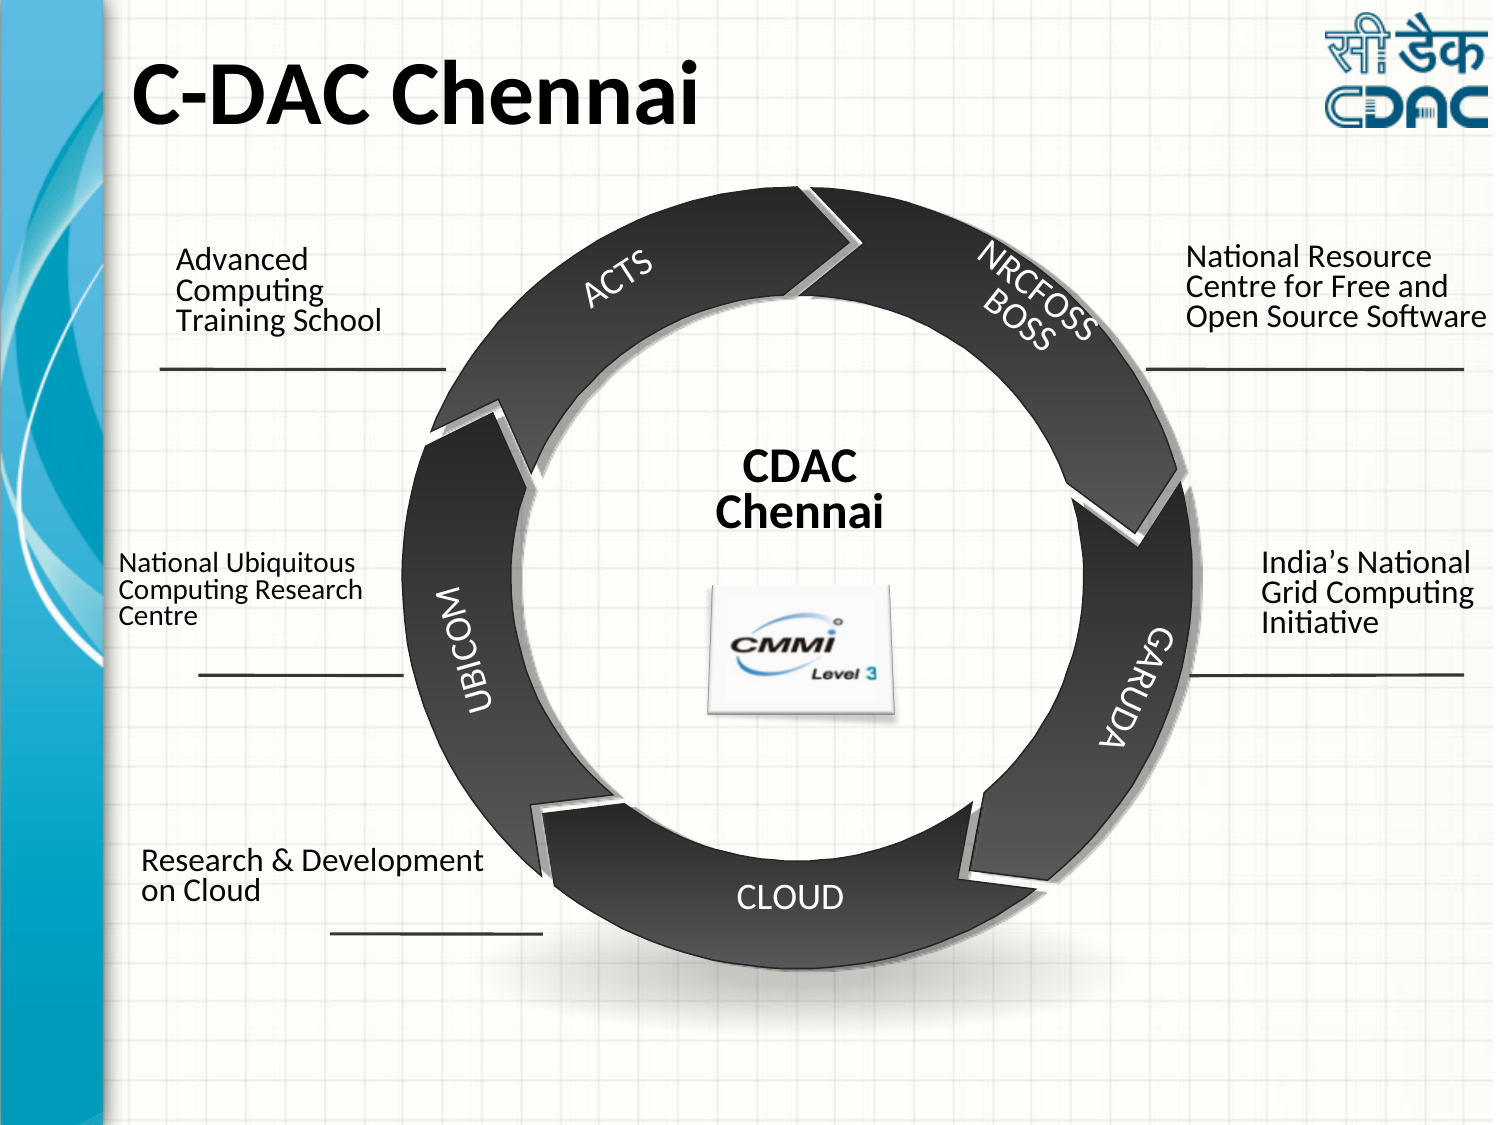

C-DAC Chennai
National Resource Centre for Free and Open Source Software
Advanced Computing Training School
ACTS
NRCFOSS BOSS
CDAC Chennai
India’s National Grid Computing Initiative
National Ubiquitous Computing Research Centre
UBICOM
GARUDA
Research & Development on Cloud
CLOUD